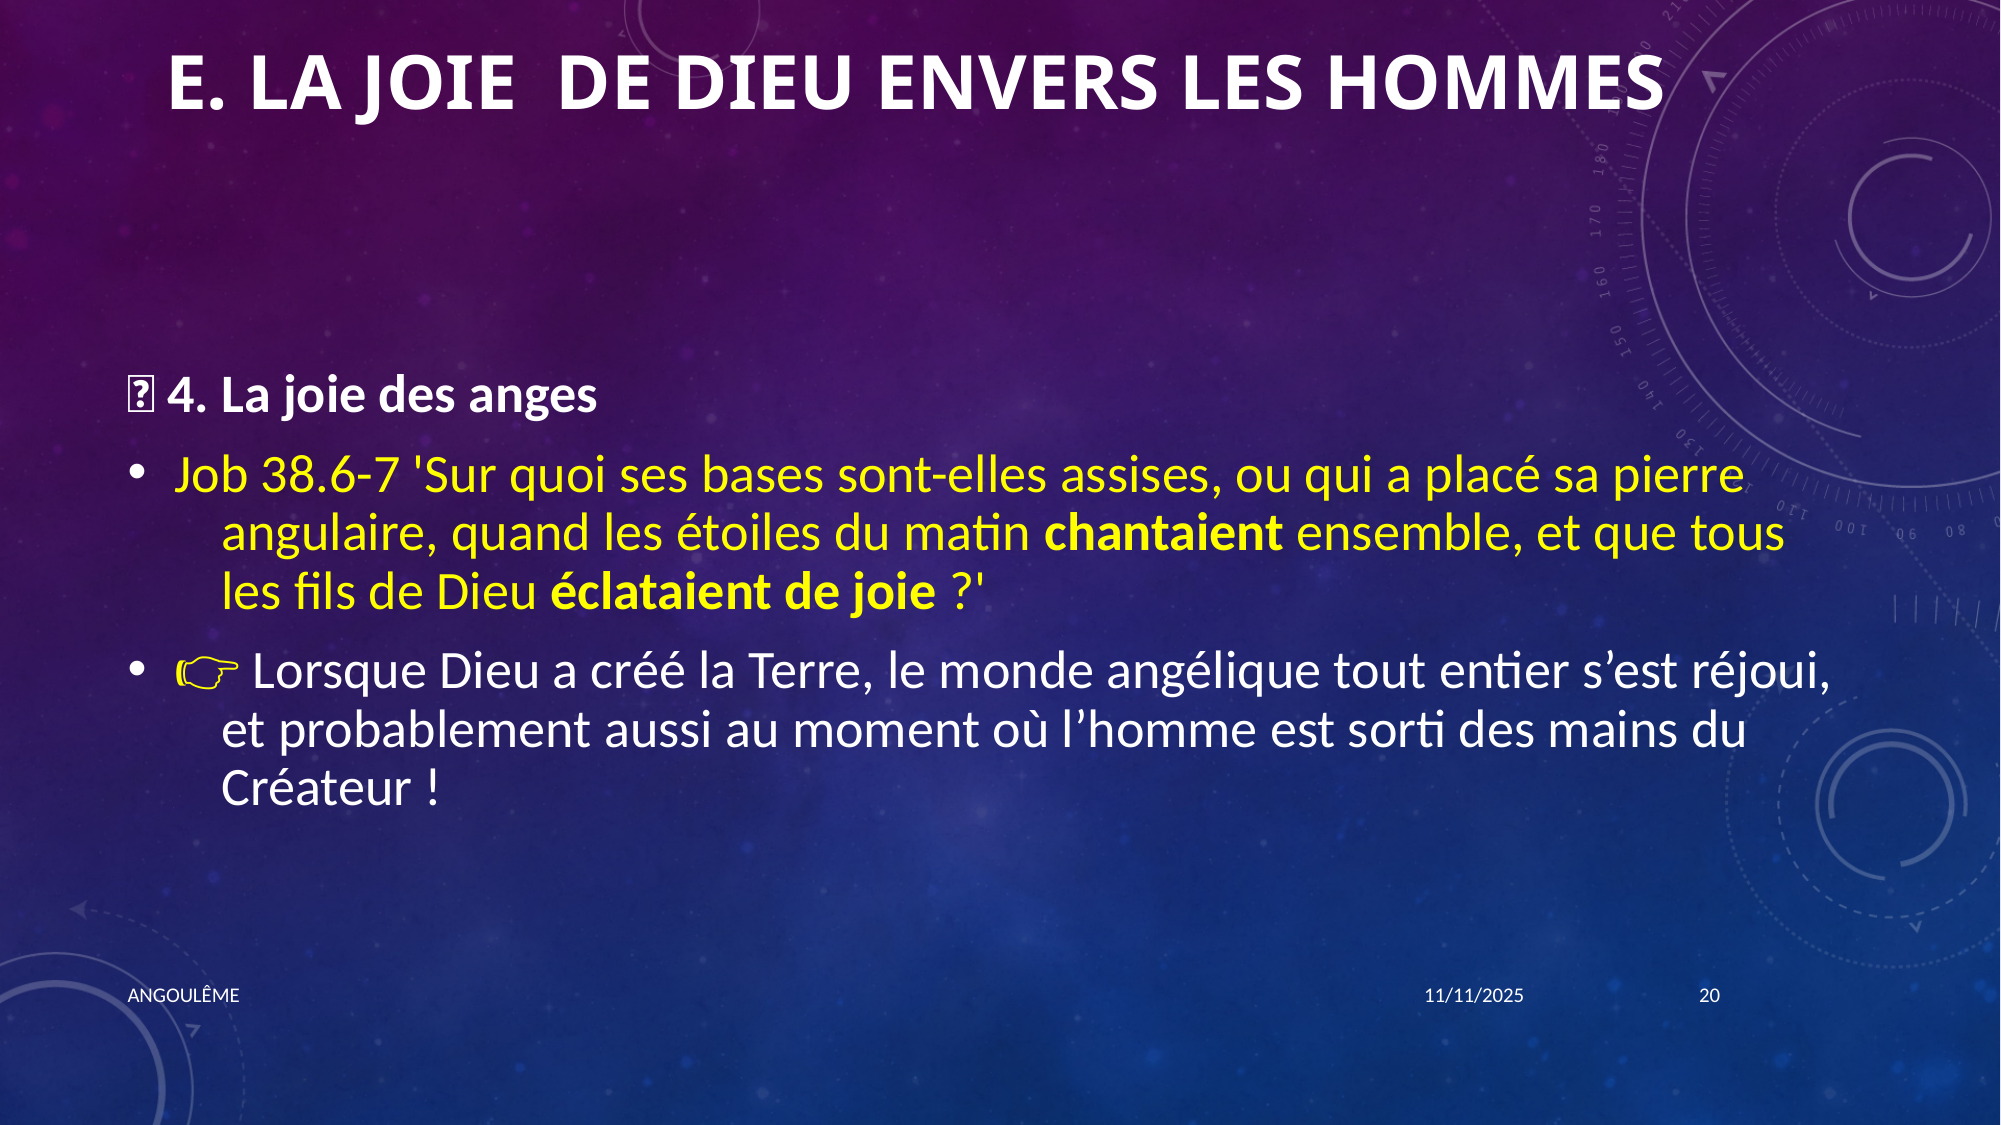

# E. La joie de Dieu envers les hommes
✨ 4. La joie des anges
Job 38.6-7 'Sur quoi ses bases sont-elles assises, ou qui a placé sa pierre angulaire, quand les étoiles du matin chantaient ensemble, et que tous les fils de Dieu éclataient de joie ?'
👉 Lorsque Dieu a créé la Terre, le monde angélique tout entier s’est réjoui, et probablement aussi au moment où l’homme est sorti des mains du Créateur !
ANGOULÊME
11/11/2025